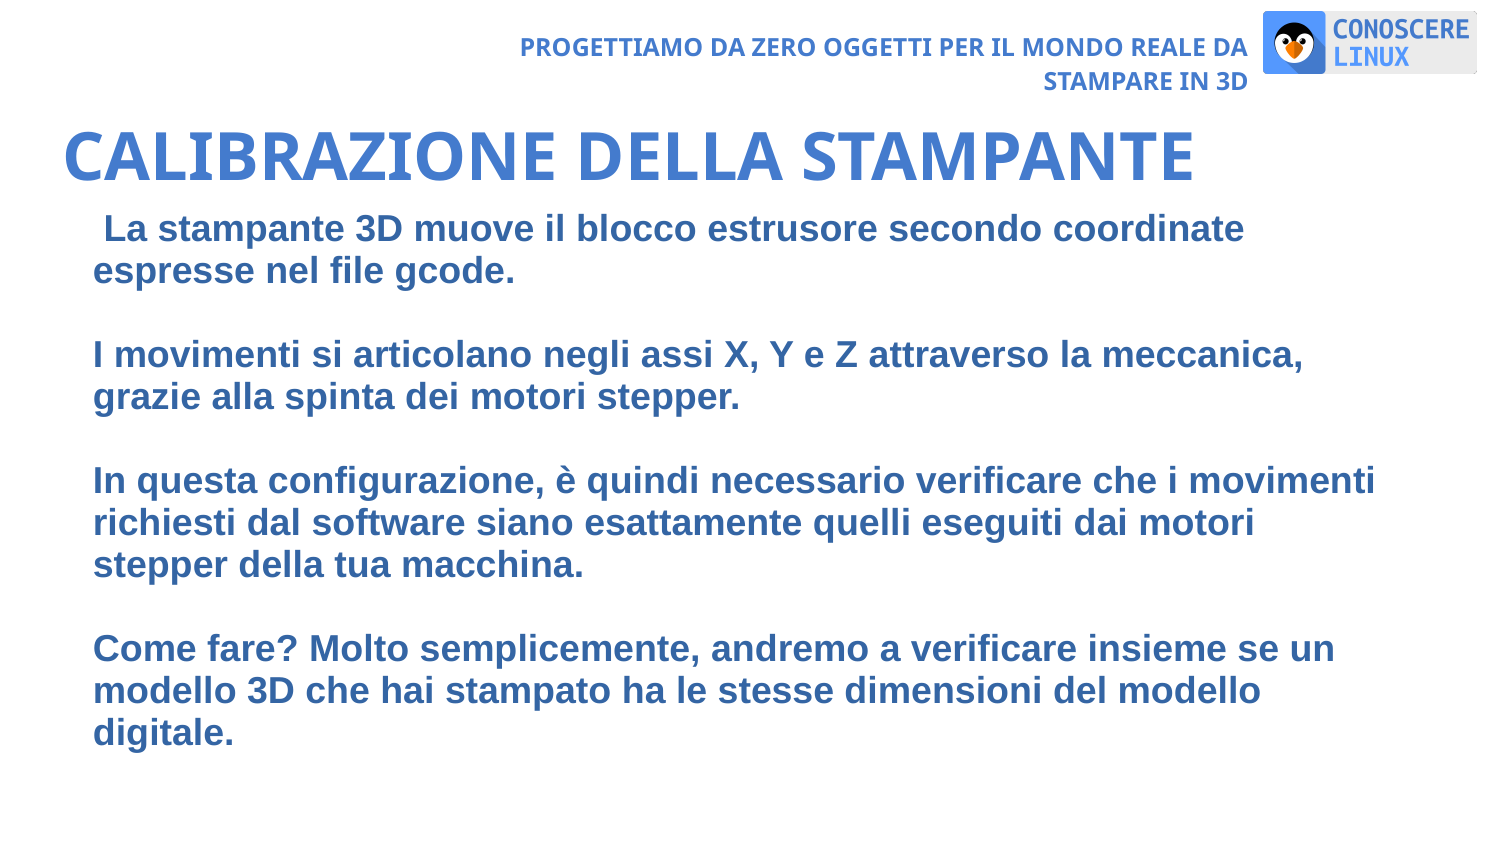

PROGETTIAMO DA ZERO OGGETTI PER IL MONDO REALE DA STAMPARE IN 3D
CALIBRAZIONE DELLA STAMPANTE
 La stampante 3D muove il blocco estrusore secondo coordinate espresse nel file gcode.
I movimenti si articolano negli assi X, Y e Z attraverso la meccanica, grazie alla spinta dei motori stepper.
In questa configurazione, è quindi necessario verificare che i movimenti richiesti dal software siano esattamente quelli eseguiti dai motori stepper della tua macchina.
Come fare? Molto semplicemente, andremo a verificare insieme se un modello 3D che hai stampato ha le stesse dimensioni del modello digitale.